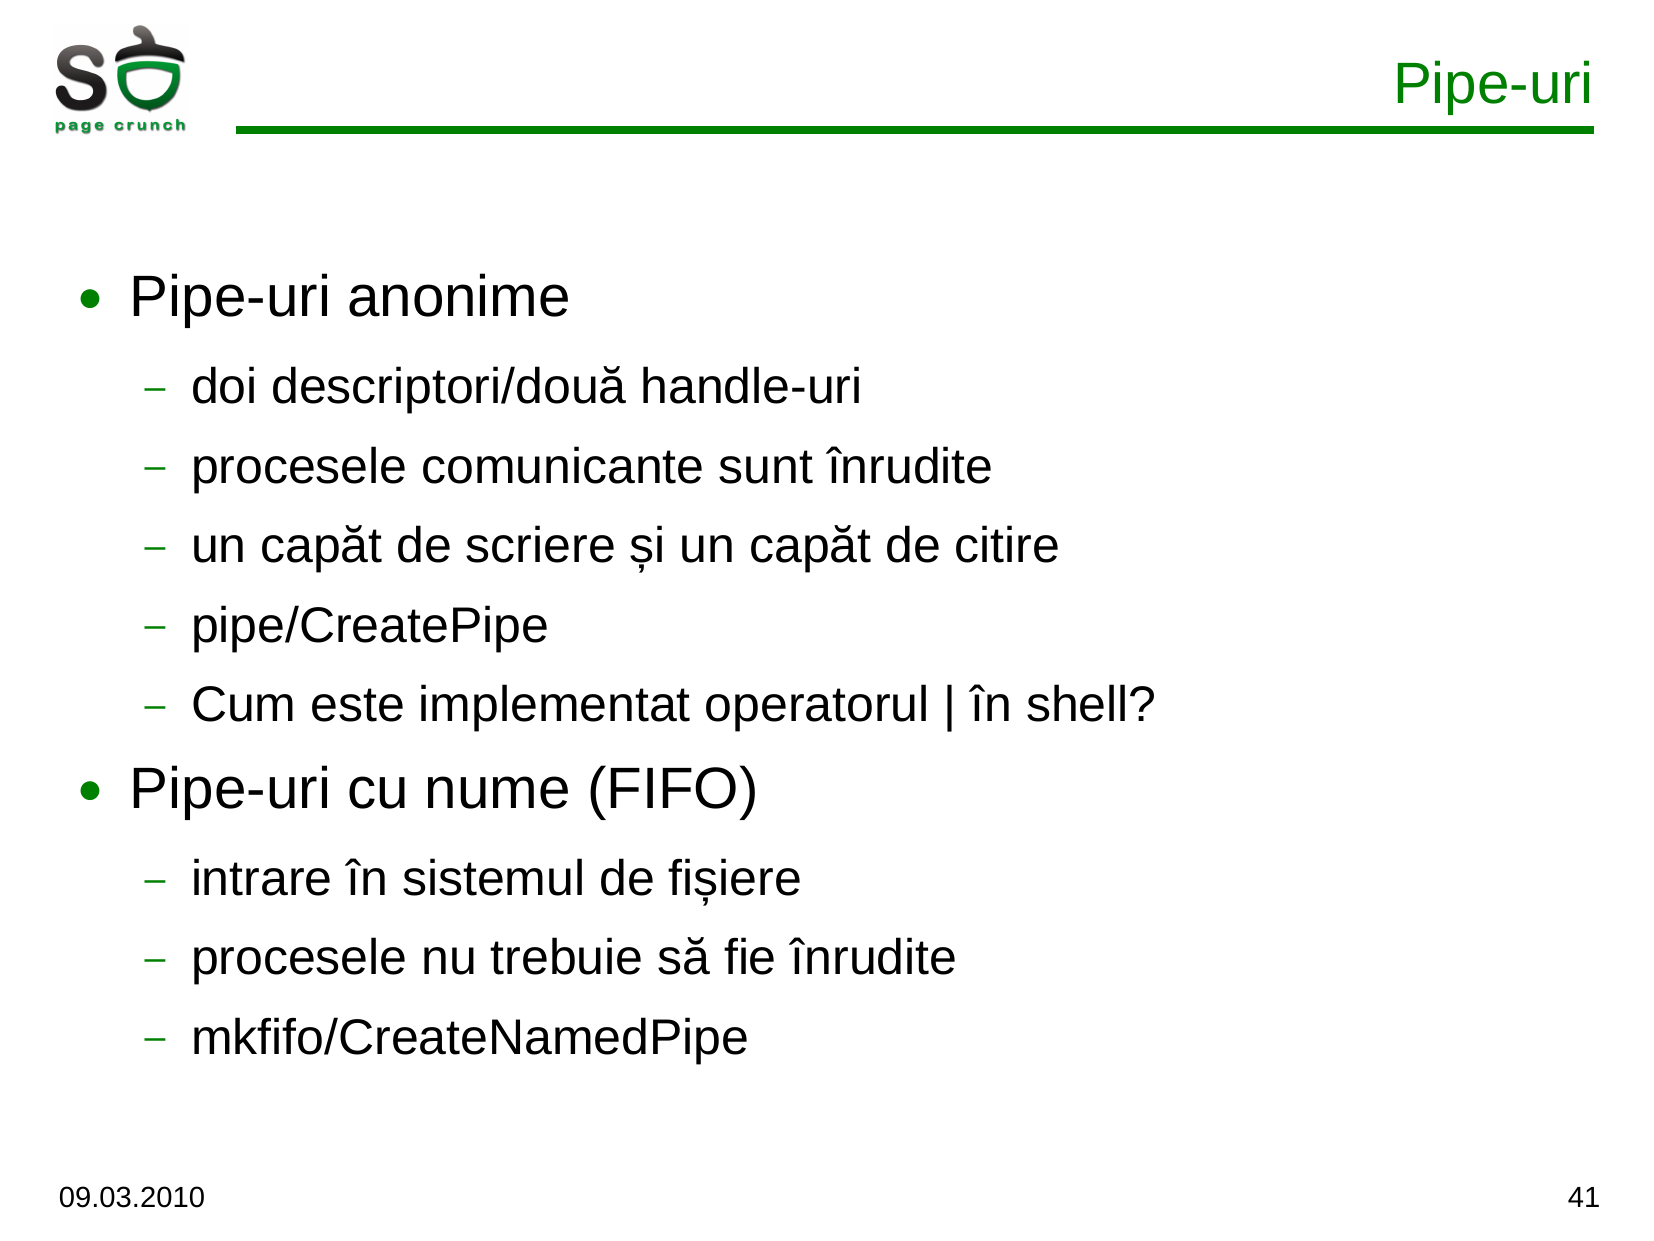

# Pipe-uri
Pipe-uri anonime
doi descriptori/două handle-uri
procesele comunicante sunt înrudite
un capăt de scriere și un capăt de citire
pipe/CreatePipe
Cum este implementat operatorul | în shell?
Pipe-uri cu nume (FIFO)
intrare în sistemul de fișiere
procesele nu trebuie să fie înrudite
mkfifo/CreateNamedPipe
09.03.2010
41